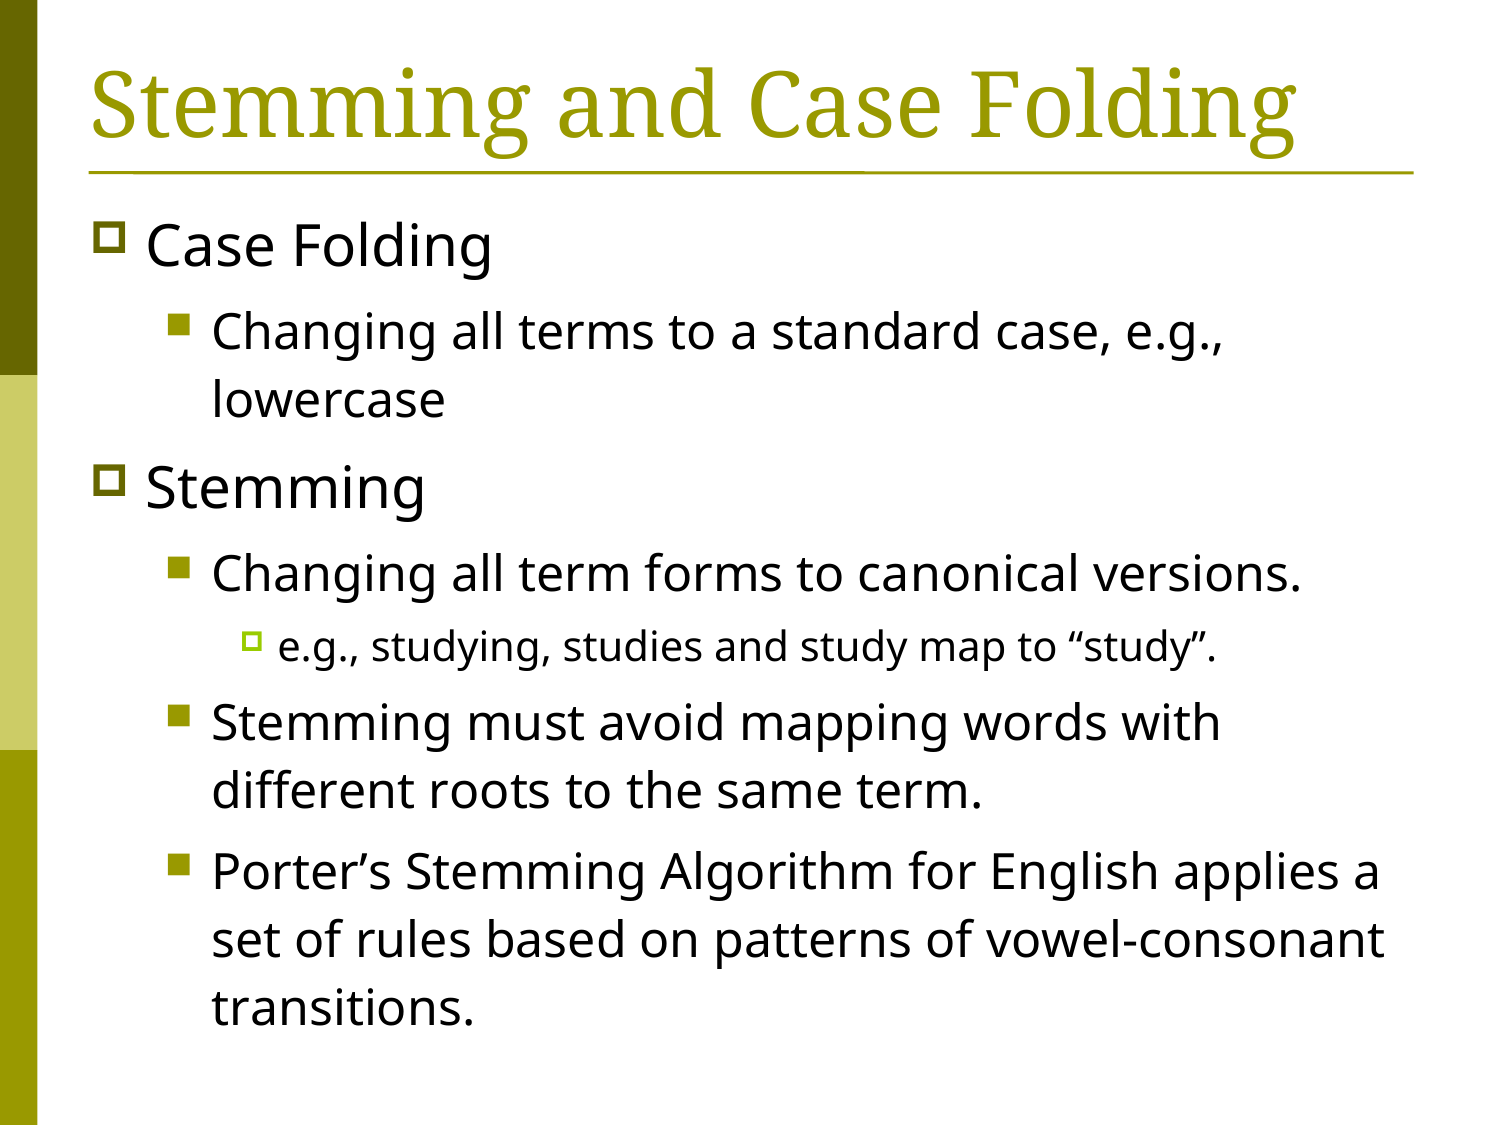

# Stemming and Case Folding
Case Folding
Changing all terms to a standard case, e.g., lowercase
Stemming
Changing all term forms to canonical versions.
e.g., studying, studies and study map to “study”.
Stemming must avoid mapping words with different roots to the same term.
Porter’s Stemming Algorithm for English applies a set of rules based on patterns of vowel-consonant transitions.